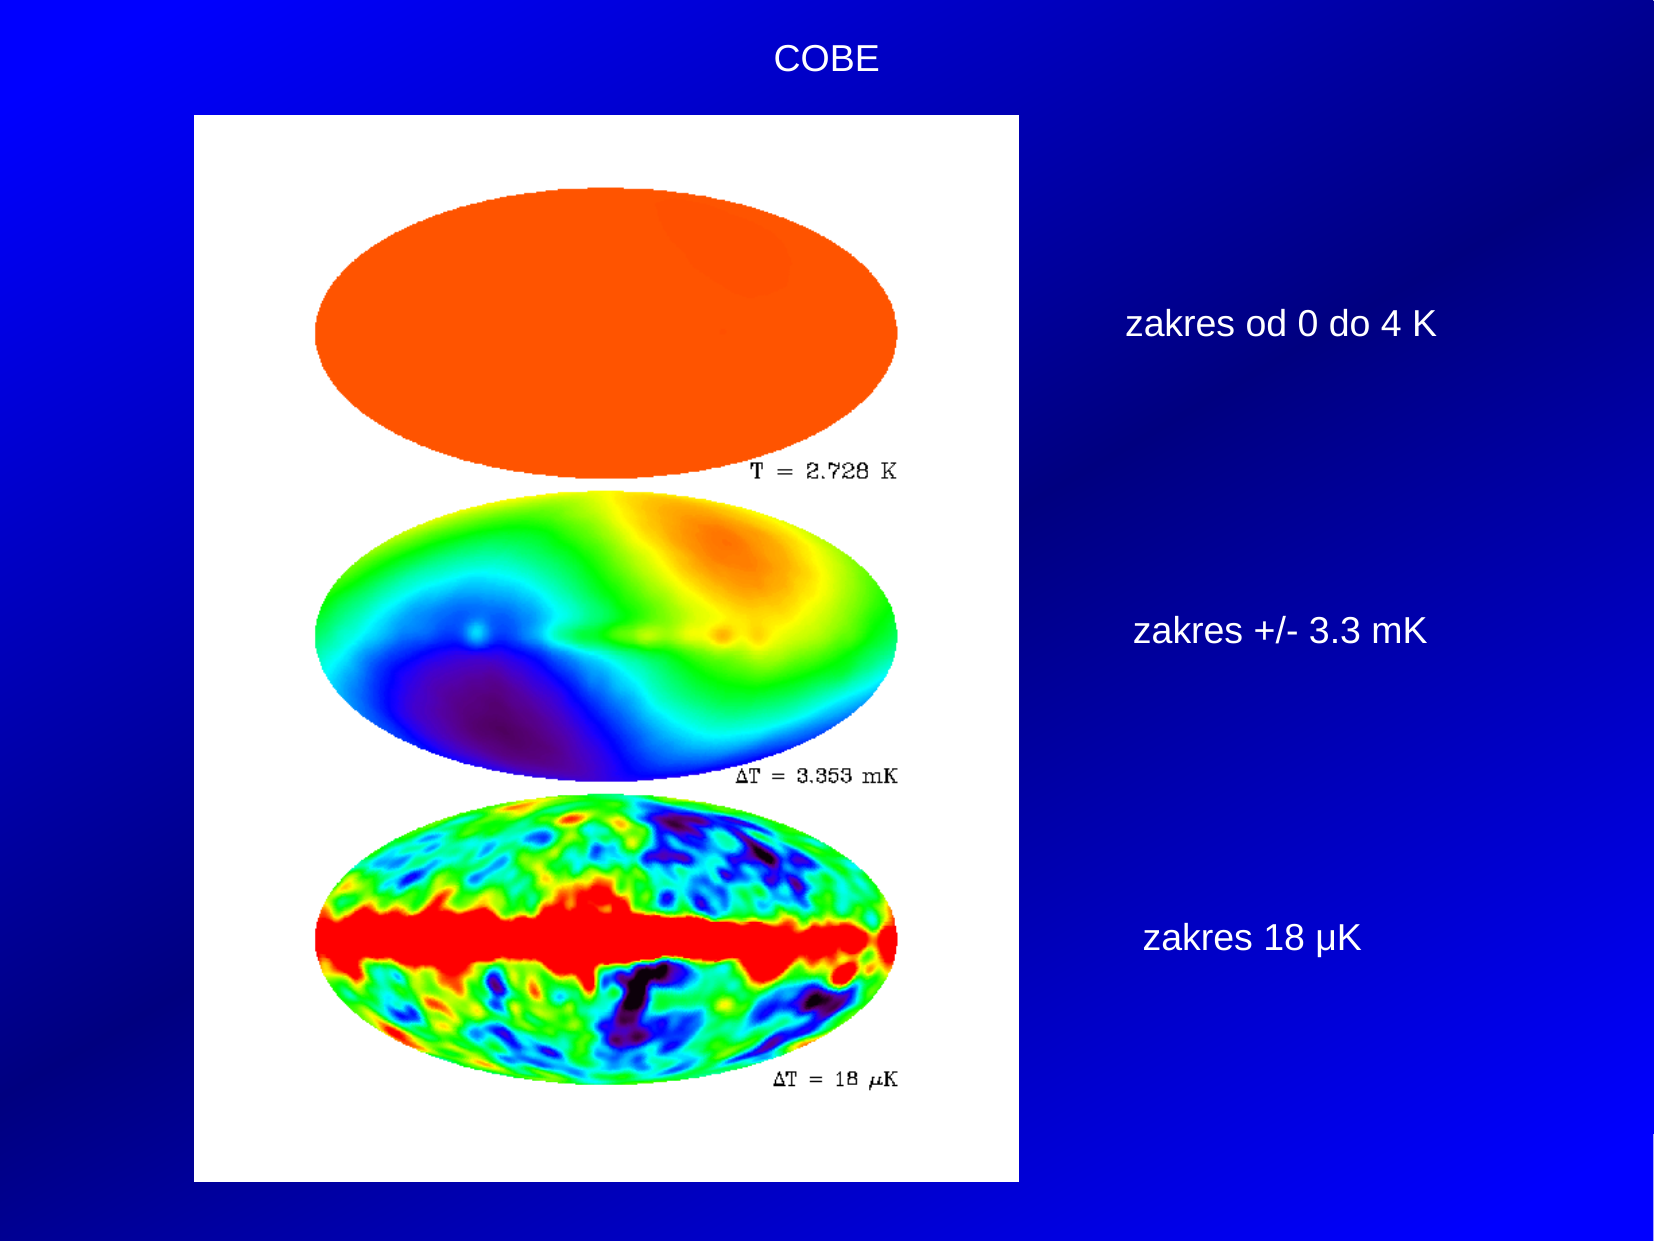

COBE
zakres od 0 do 4 K
zakres +/- 3.3 mK
zakres 18 μK